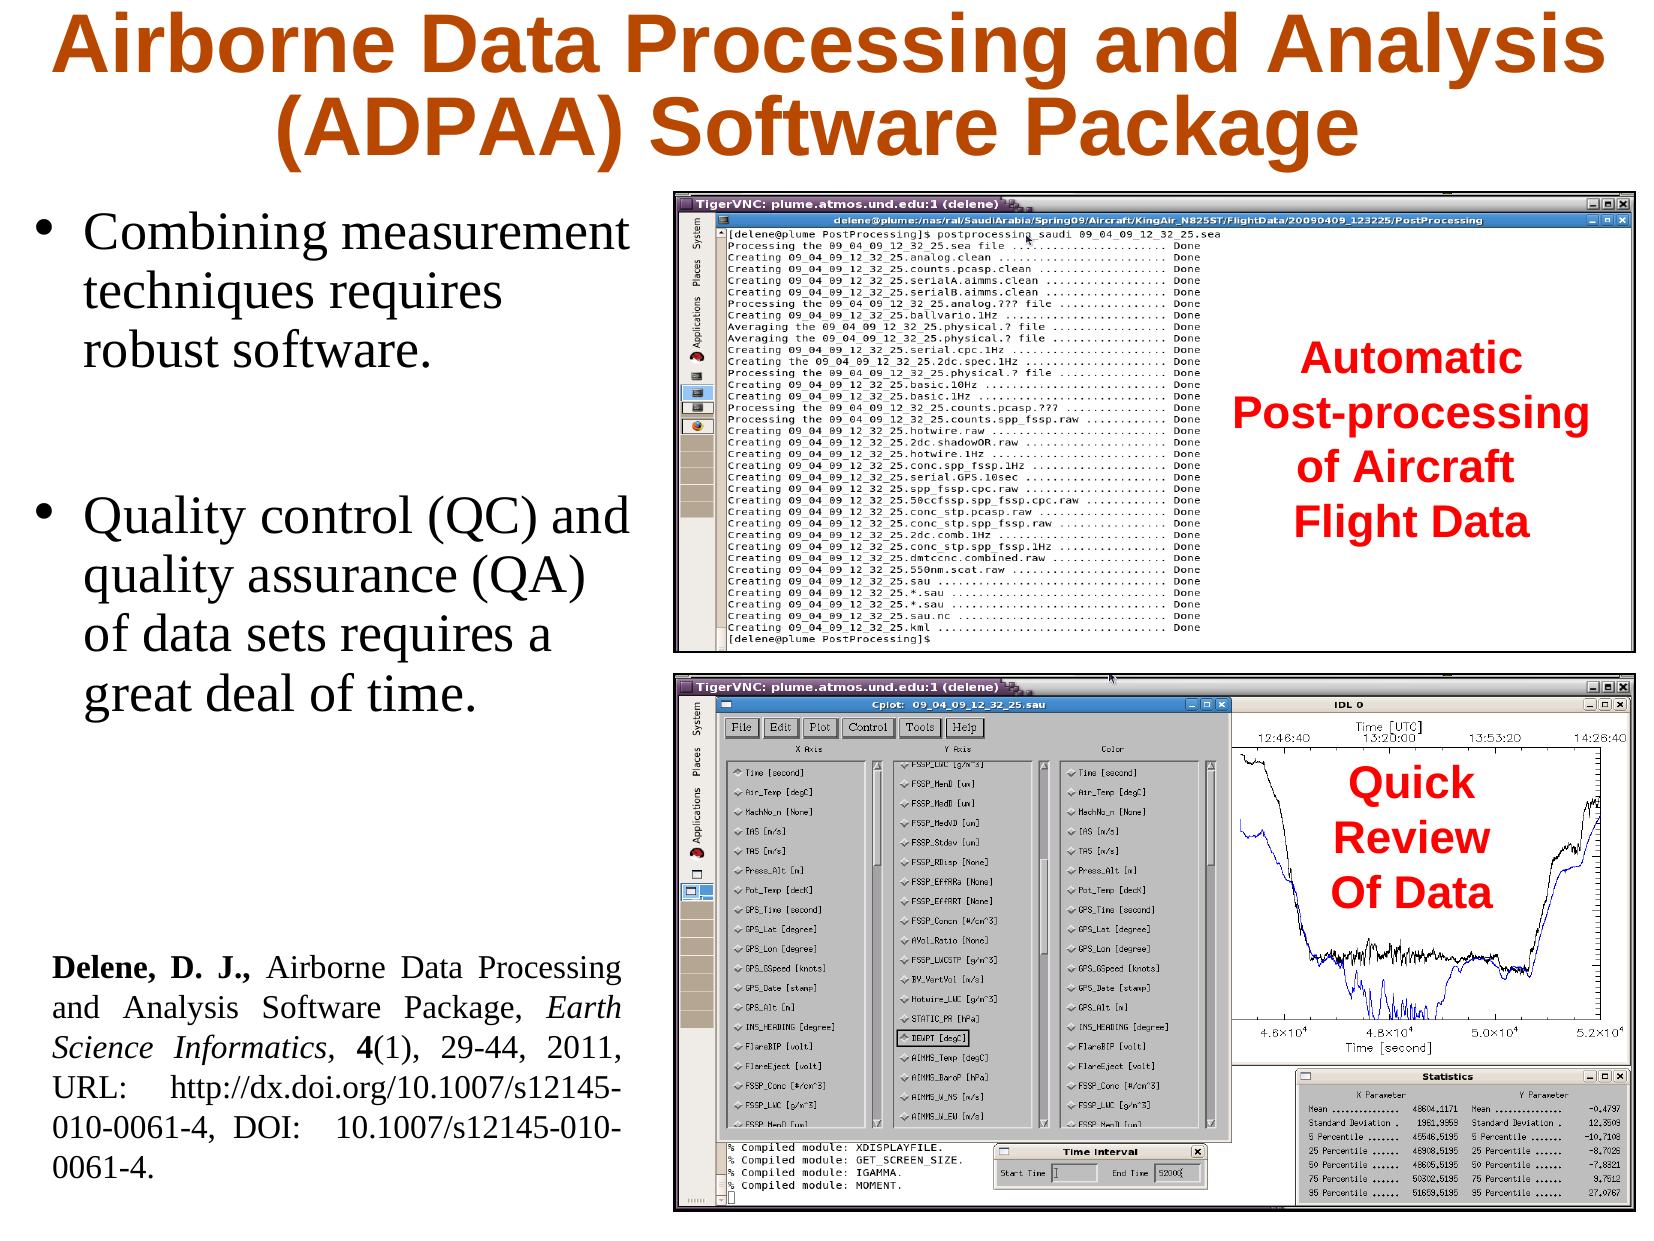

# Airborne Data Processing and Analysis (ADPAA) Software Package
Combining measurement techniques requires robust software.
Quality control (QC) and quality assurance (QA) of data sets requires a great deal of time.
Automatic
Post-processing
of Aircraft
Flight Data
Quick
Review
Of Data
Delene, D. J., Airborne Data Processing and Analysis Software Package, Earth Science Informatics, 4(1), 29-44, 2011, URL: http://dx.doi.org/10.1007/s12145-010-0061-4, DOI: 10.1007/s12145-010-0061-4.